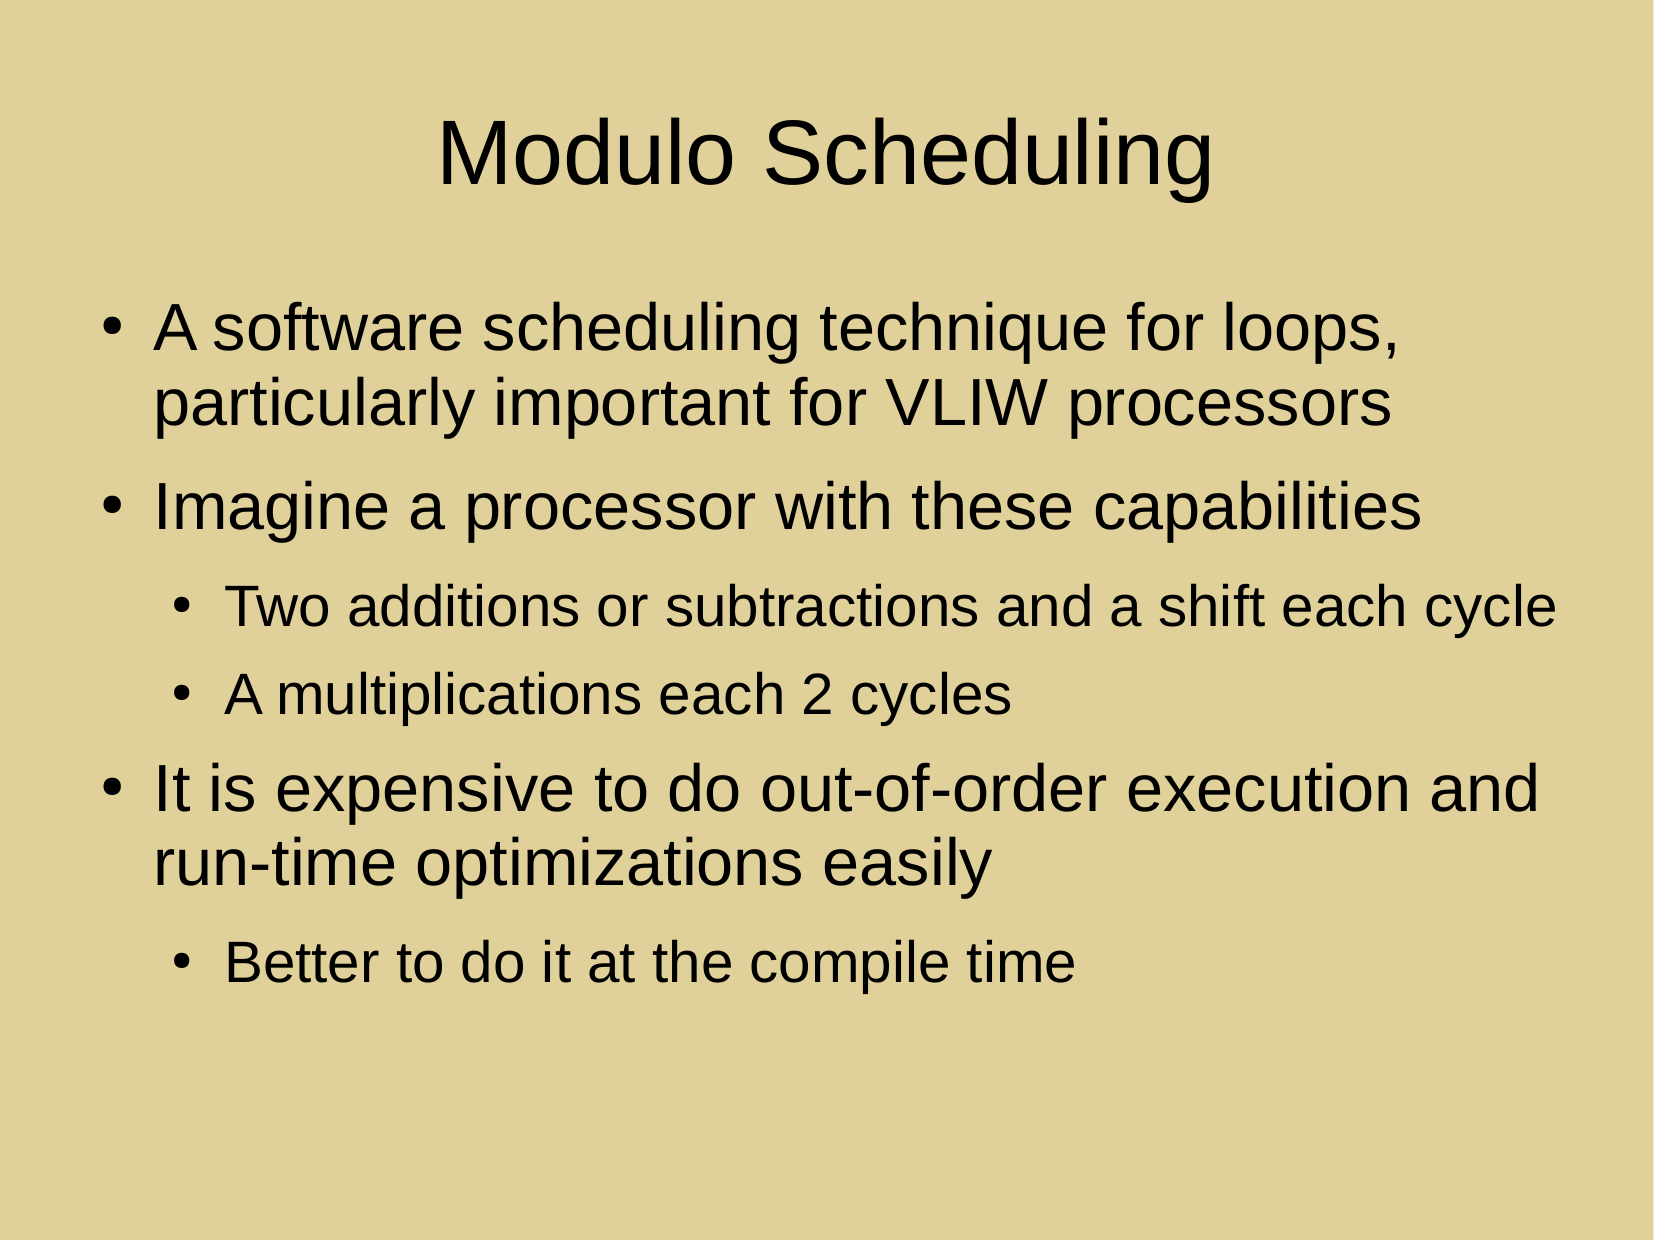

# Modulo Scheduling
A software scheduling technique for loops, particularly important for VLIW processors
Imagine a processor with these capabilities
Two additions or subtractions and a shift each cycle
A multiplications each 2 cycles
It is expensive to do out-of-order execution and run-time optimizations easily
Better to do it at the compile time